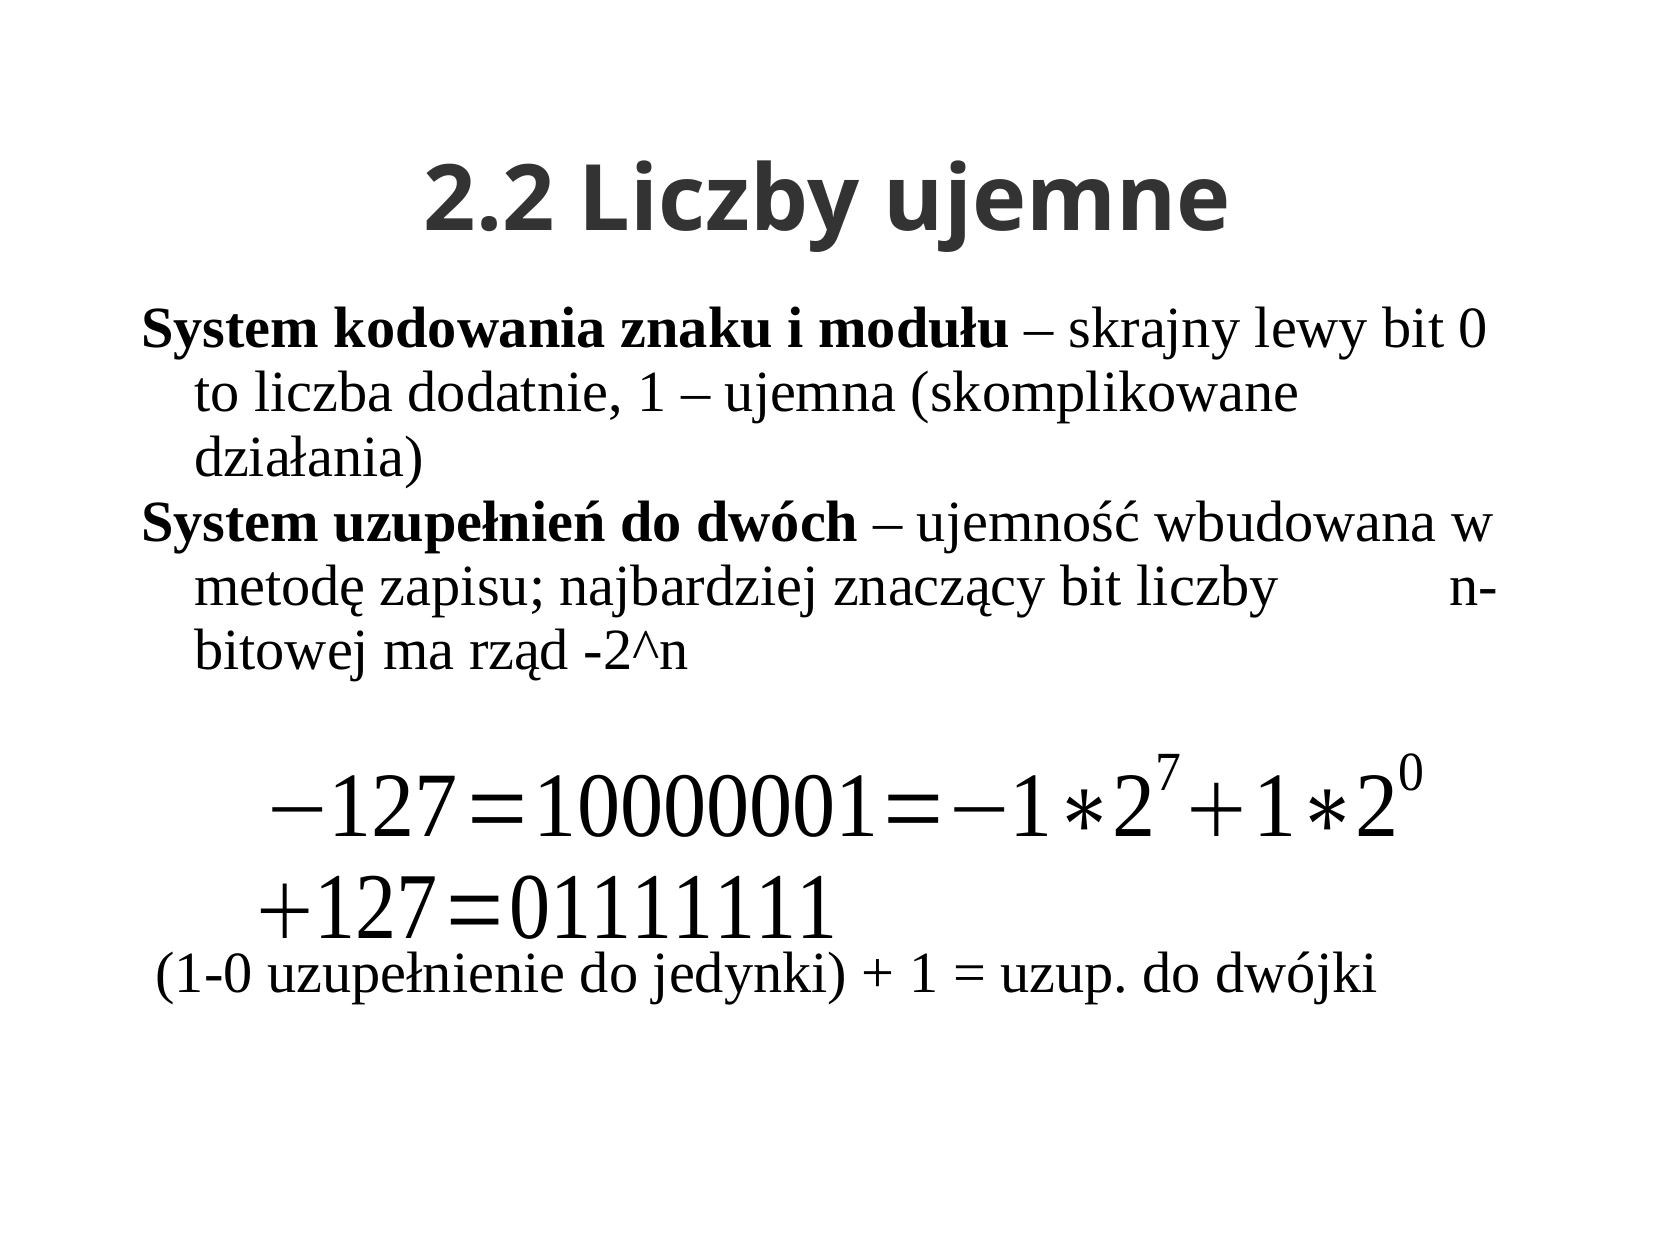

# 2.2 Liczby ujemne
System kodowania znaku i modułu – skrajny lewy bit 0 to liczba dodatnie, 1 – ujemna (skomplikowane działania)
System uzupełnień do dwóch – ujemność wbudowana w metodę zapisu; najbardziej znaczący bit liczby 			n-bitowej ma rząd -2^n
 (1-0 uzupełnienie do jedynki) + 1 = uzup. do dwójki